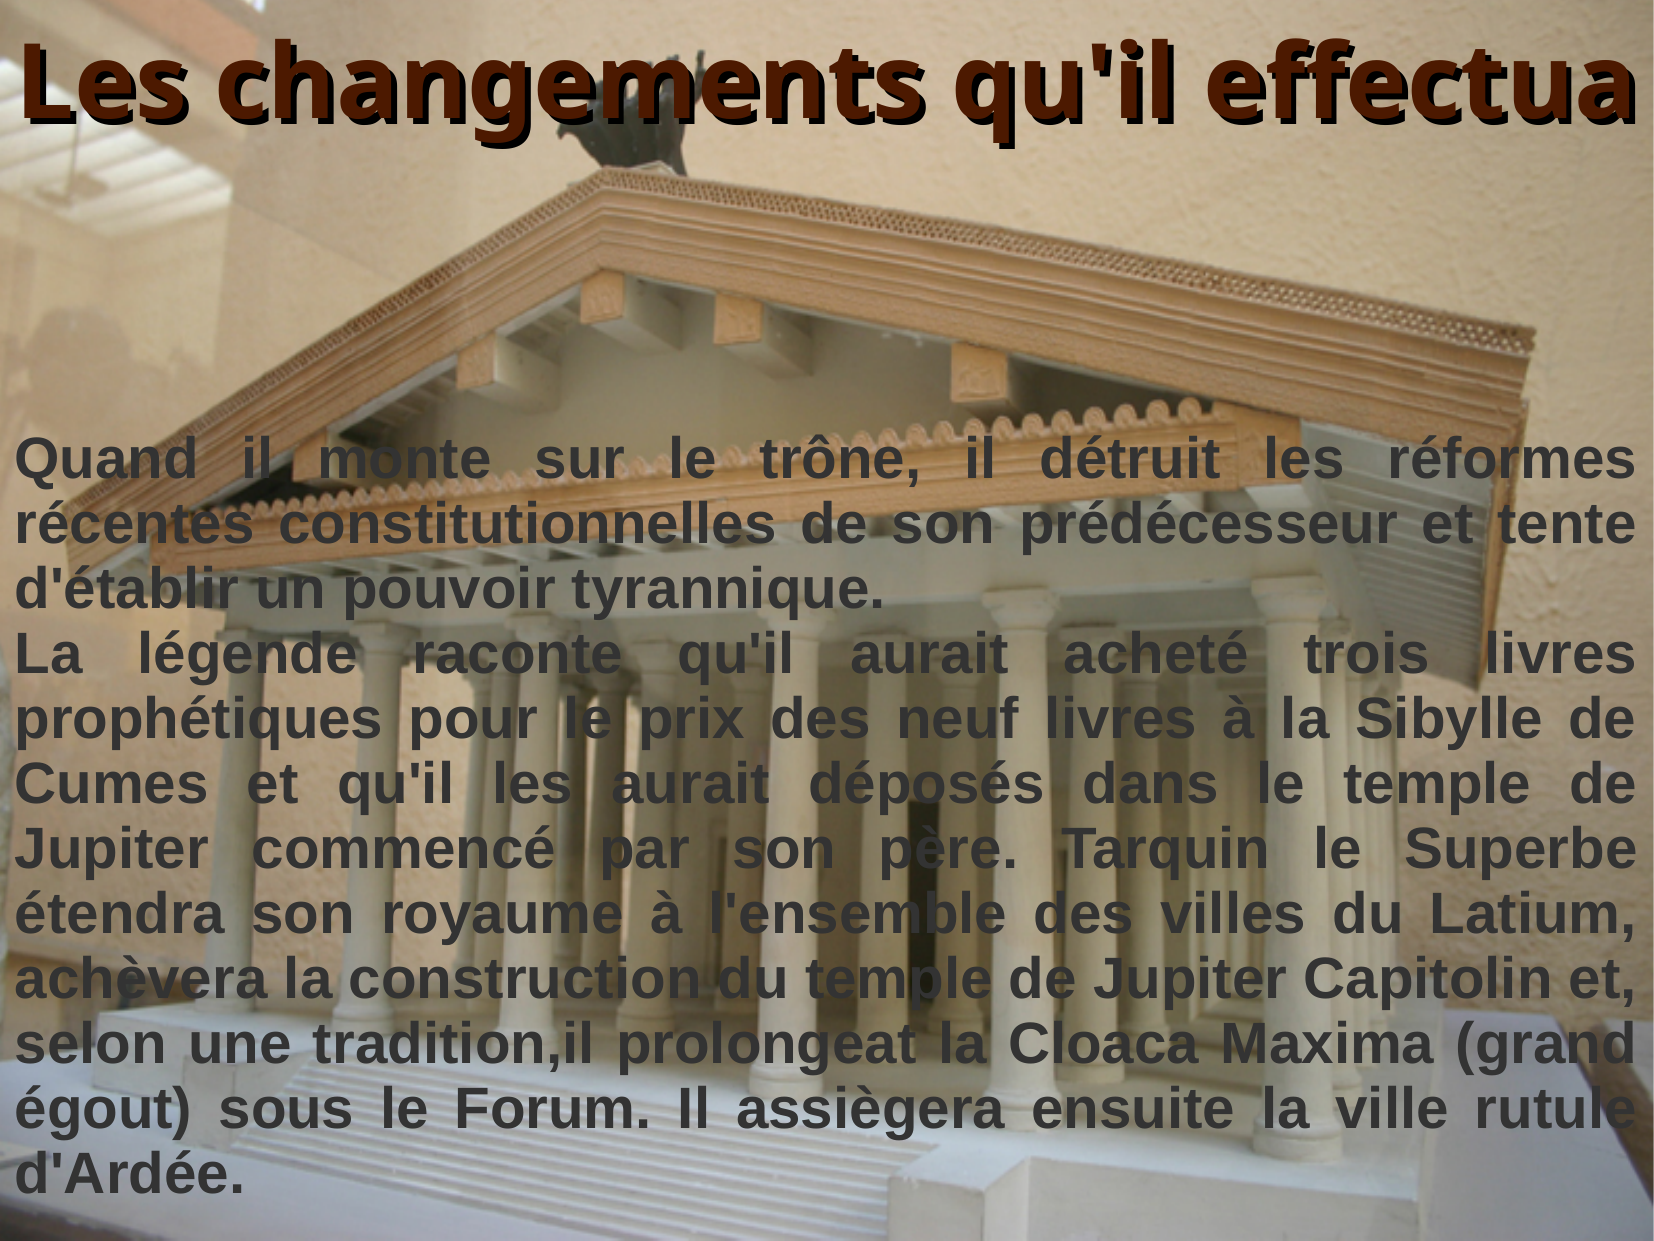

Les changements qu'il effectua
Quand il monte sur le trône, il détruit les réformes récentes constitutionnelles de son prédécesseur et tente d'établir un pouvoir tyrannique.
La légende raconte qu'il aurait acheté trois livres prophétiques pour le prix des neuf livres à la Sibylle de Cumes et qu'il les aurait déposés dans le temple de Jupiter commencé par son père. Tarquin le Superbe étendra son royaume à l'ensemble des villes du Latium, achèvera la construction du temple de Jupiter Capitolin et, selon une tradition,il prolongeat la Cloaca Maxima (grand égout) sous le Forum. Il assiègera ensuite la ville rutule d'Ardée.